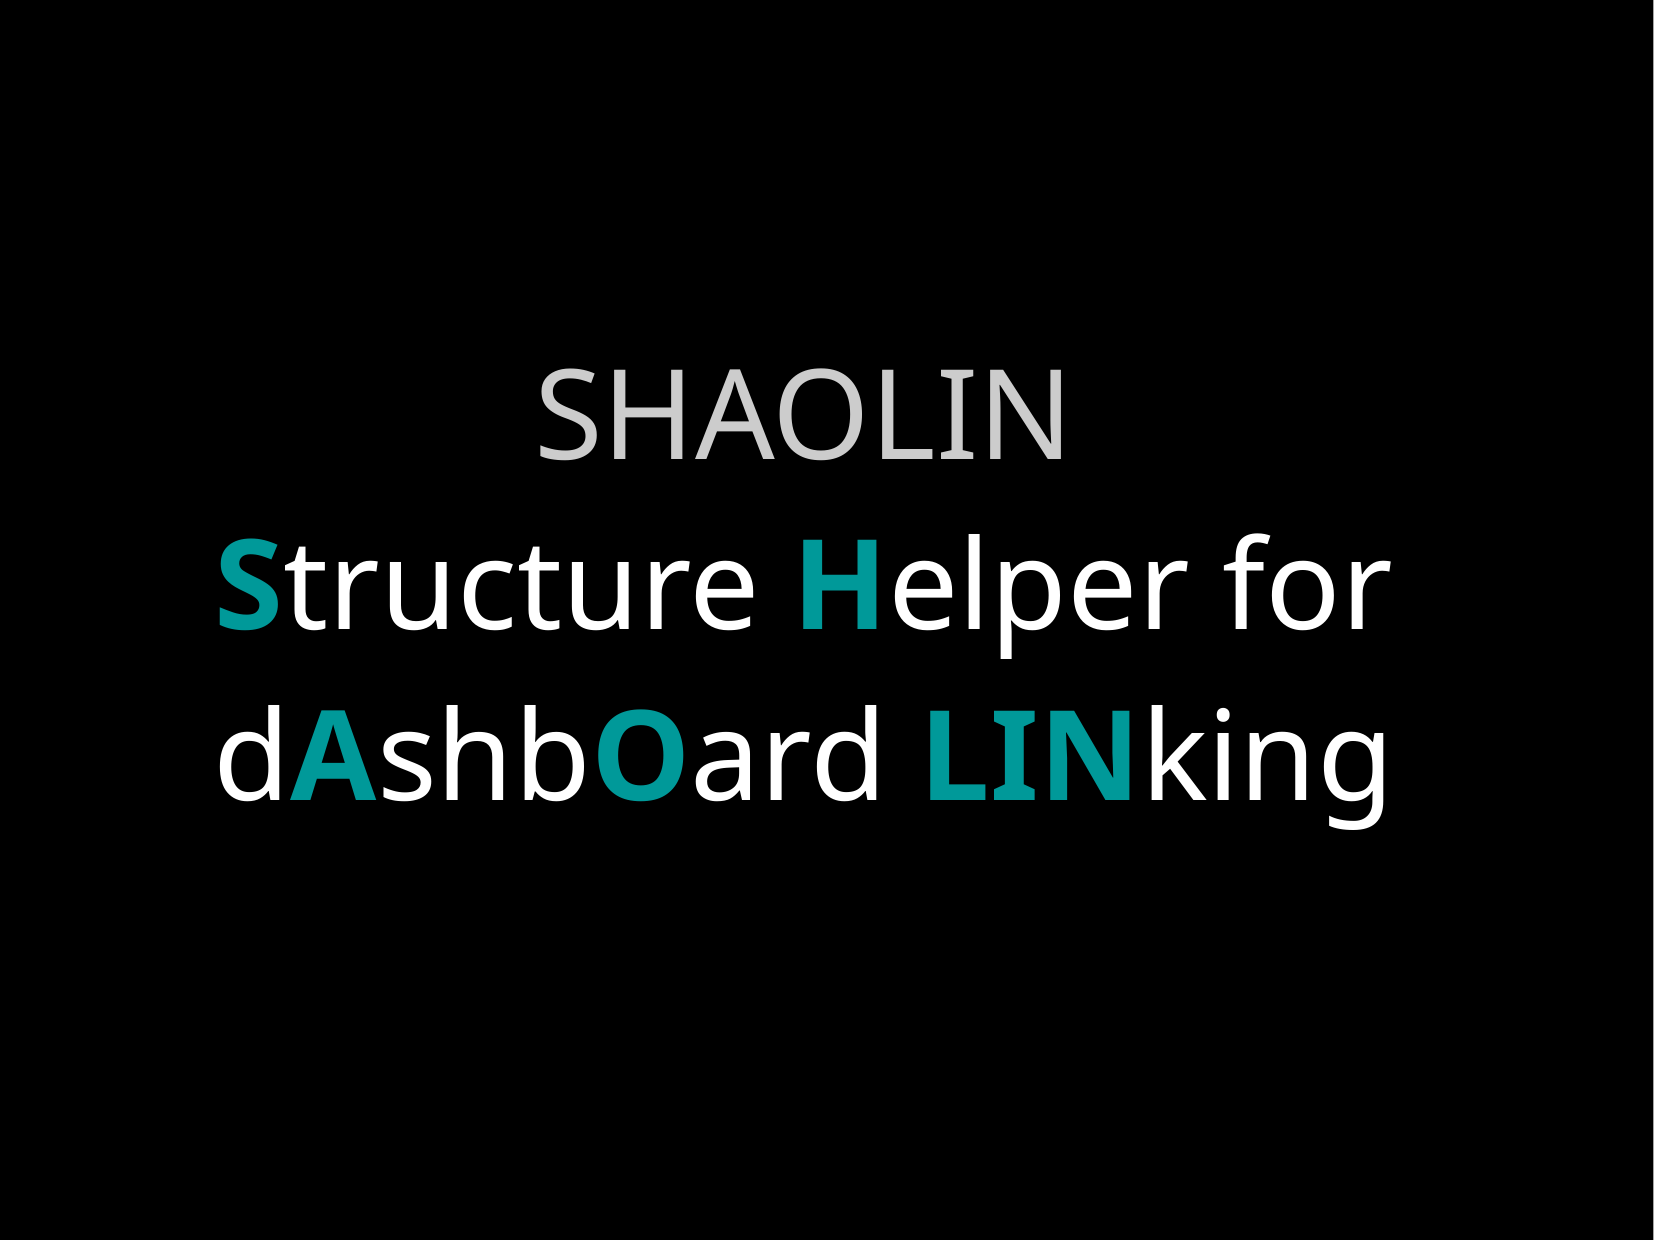

# SHAOLIN Structure Helper for dAshbOard LINking